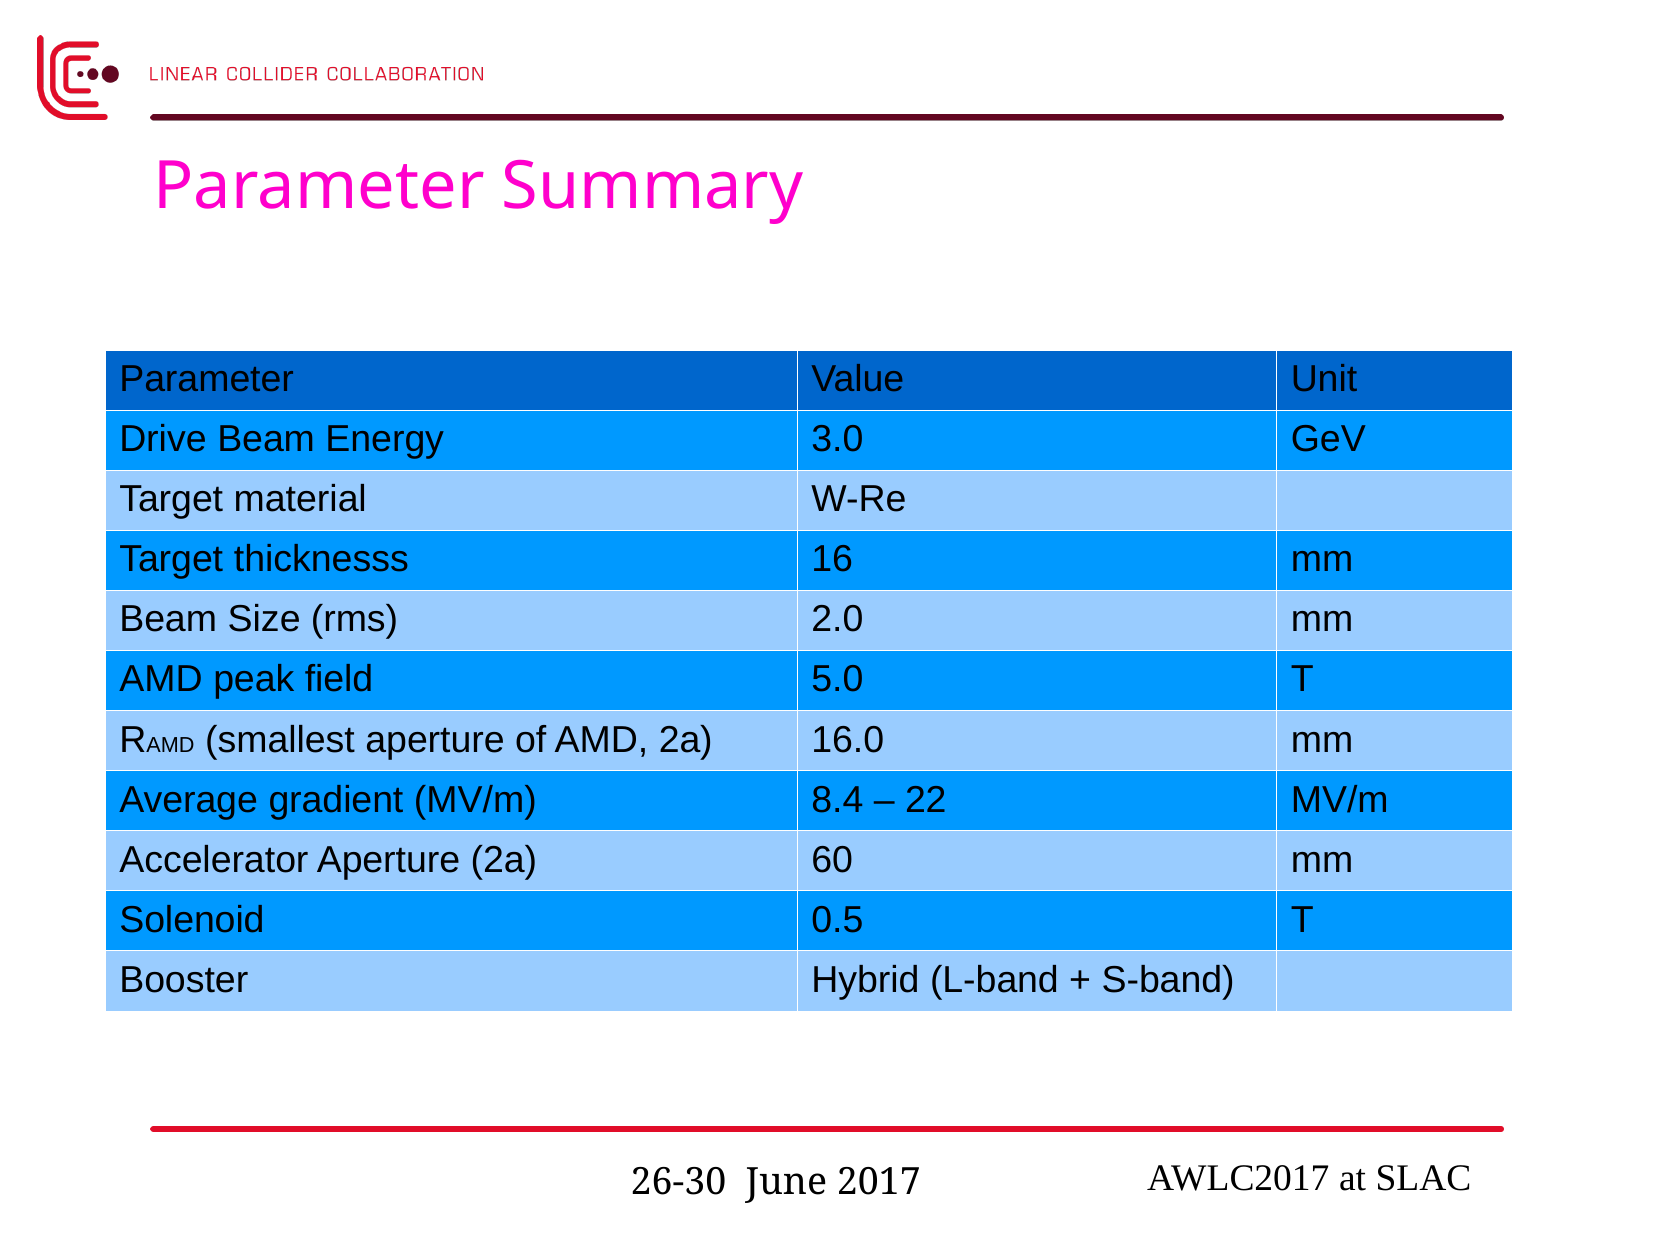

# Parameter Summary
| Parameter | Value | Unit |
| --- | --- | --- |
| Drive Beam Energy | 3.0 | GeV |
| Target material | W-Re | |
| Target thicknesss | 16 | mm |
| Beam Size (rms) | 2.0 | mm |
| AMD peak field | 5.0 | T |
| RAMD (smallest aperture of AMD, 2a) | 16.0 | mm |
| Average gradient (MV/m) | 8.4 – 22 | MV/m |
| Accelerator Aperture (2a) | 60 | mm |
| Solenoid | 0.5 | T |
| Booster | Hybrid (L-band + S-band) | |